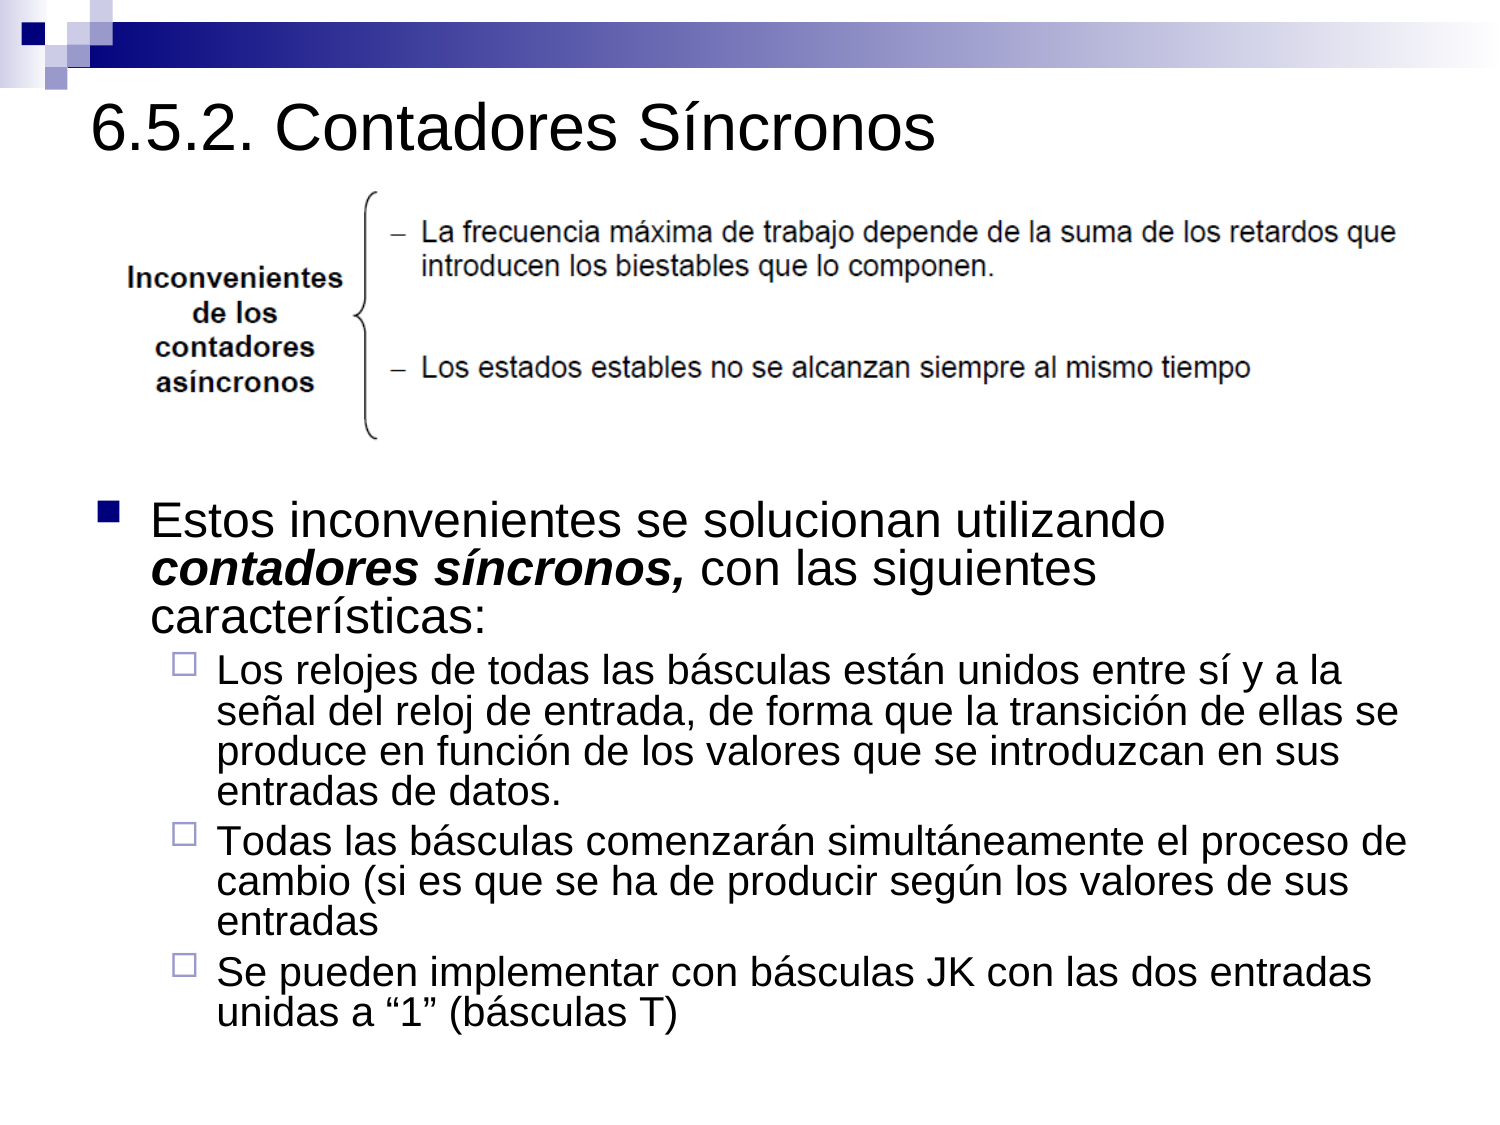

# 6.5.2. Contadores Síncronos
Estos inconvenientes se solucionan utilizando contadores síncronos, con las siguientes características:
Los relojes de todas las básculas están unidos entre sí y a la señal del reloj de entrada, de forma que la transición de ellas se produce en función de los valores que se introduzcan en sus entradas de datos.
Todas las básculas comenzarán simultáneamente el proceso de cambio (si es que se ha de producir según los valores de sus entradas
Se pueden implementar con básculas JK con las dos entradas unidas a “1” (básculas T)